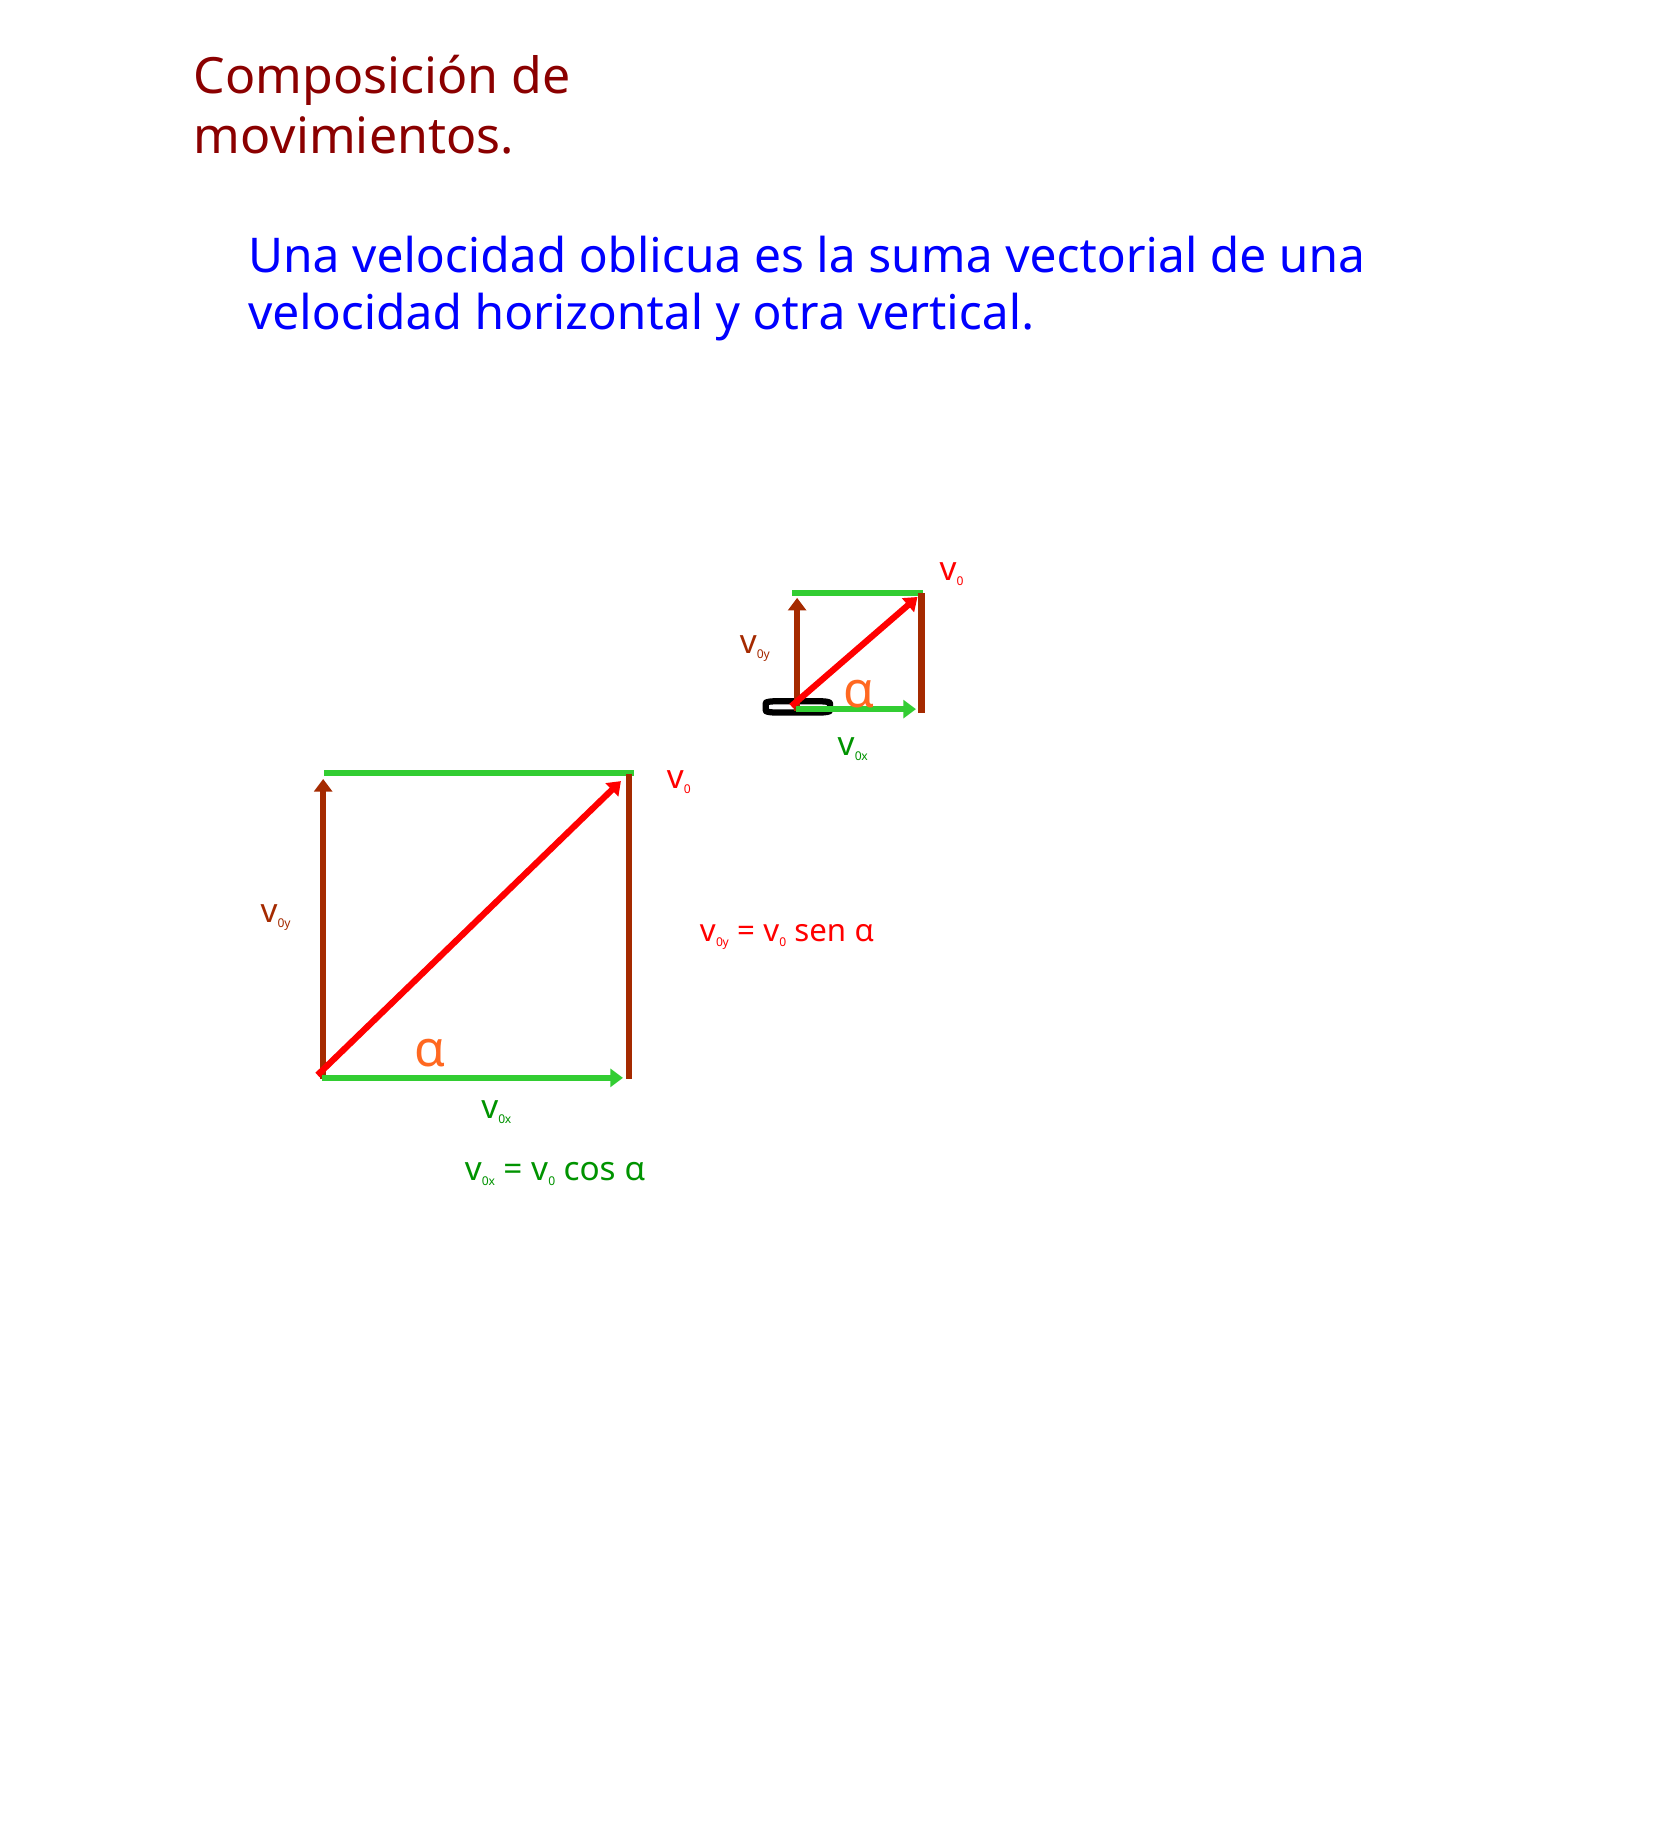

Composición de movimientos.
Una velocidad oblicua es la suma vectorial de una velocidad horizontal y otra vertical.
v0
v0y
α
v0x
v0
v0y
v0y = v0 sen α
α
v0x
v0x = v0 cos α